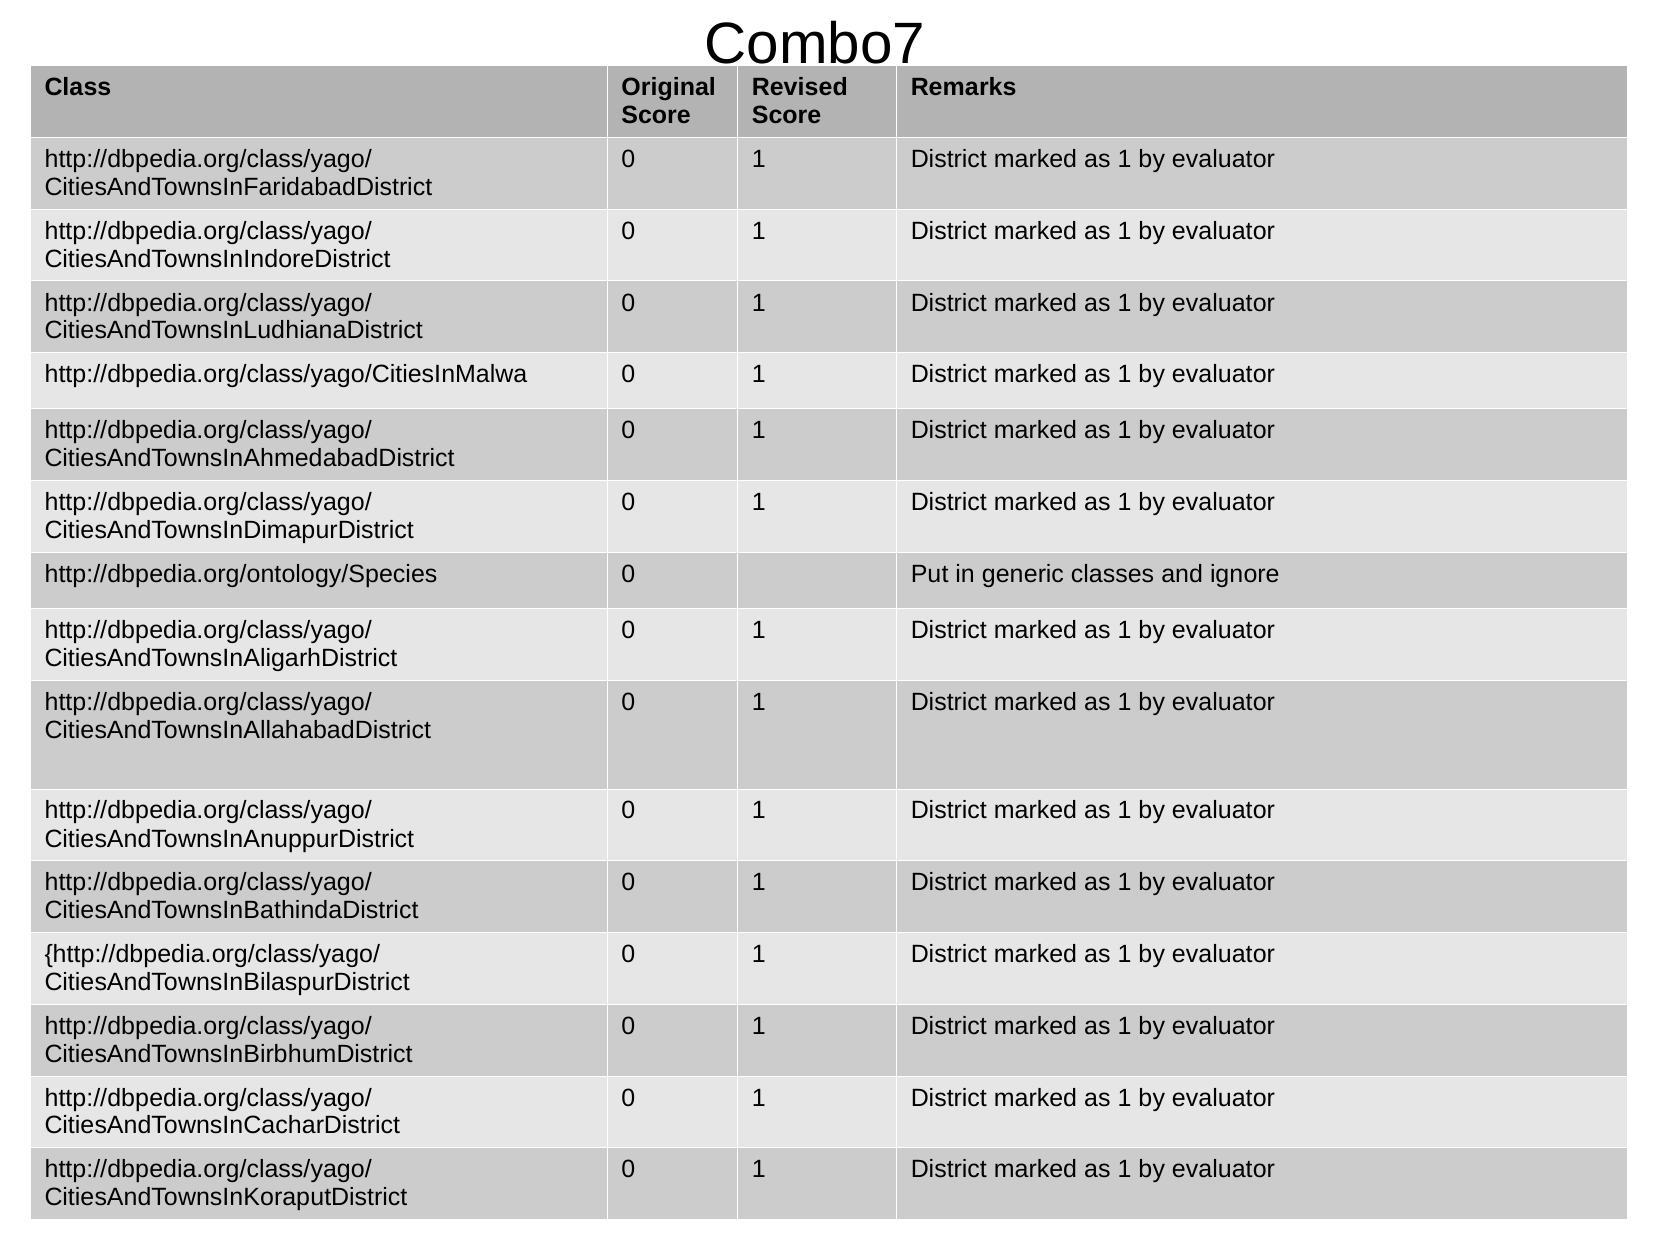

# Combo7
| Class | Original Score | Revised Score | Remarks |
| --- | --- | --- | --- |
| http://dbpedia.org/class/yago/CitiesAndTownsInFaridabadDistrict | 0 | 1 | District marked as 1 by evaluator |
| http://dbpedia.org/class/yago/CitiesAndTownsInIndoreDistrict | 0 | 1 | District marked as 1 by evaluator |
| http://dbpedia.org/class/yago/CitiesAndTownsInLudhianaDistrict | 0 | 1 | District marked as 1 by evaluator |
| http://dbpedia.org/class/yago/CitiesInMalwa | 0 | 1 | District marked as 1 by evaluator |
| http://dbpedia.org/class/yago/CitiesAndTownsInAhmedabadDistrict | 0 | 1 | District marked as 1 by evaluator |
| http://dbpedia.org/class/yago/CitiesAndTownsInDimapurDistrict | 0 | 1 | District marked as 1 by evaluator |
| http://dbpedia.org/ontology/Species | 0 | | Put in generic classes and ignore |
| http://dbpedia.org/class/yago/CitiesAndTownsInAligarhDistrict | 0 | 1 | District marked as 1 by evaluator |
| http://dbpedia.org/class/yago/CitiesAndTownsInAllahabadDistrict | 0 | 1 | District marked as 1 by evaluator |
| http://dbpedia.org/class/yago/CitiesAndTownsInAnuppurDistrict | 0 | 1 | District marked as 1 by evaluator |
| http://dbpedia.org/class/yago/CitiesAndTownsInBathindaDistrict | 0 | 1 | District marked as 1 by evaluator |
| {http://dbpedia.org/class/yago/CitiesAndTownsInBilaspurDistrict | 0 | 1 | District marked as 1 by evaluator |
| http://dbpedia.org/class/yago/CitiesAndTownsInBirbhumDistrict | 0 | 1 | District marked as 1 by evaluator |
| http://dbpedia.org/class/yago/CitiesAndTownsInCacharDistrict | 0 | 1 | District marked as 1 by evaluator |
| http://dbpedia.org/class/yago/CitiesAndTownsInKoraputDistrict | 0 | 1 | District marked as 1 by evaluator |